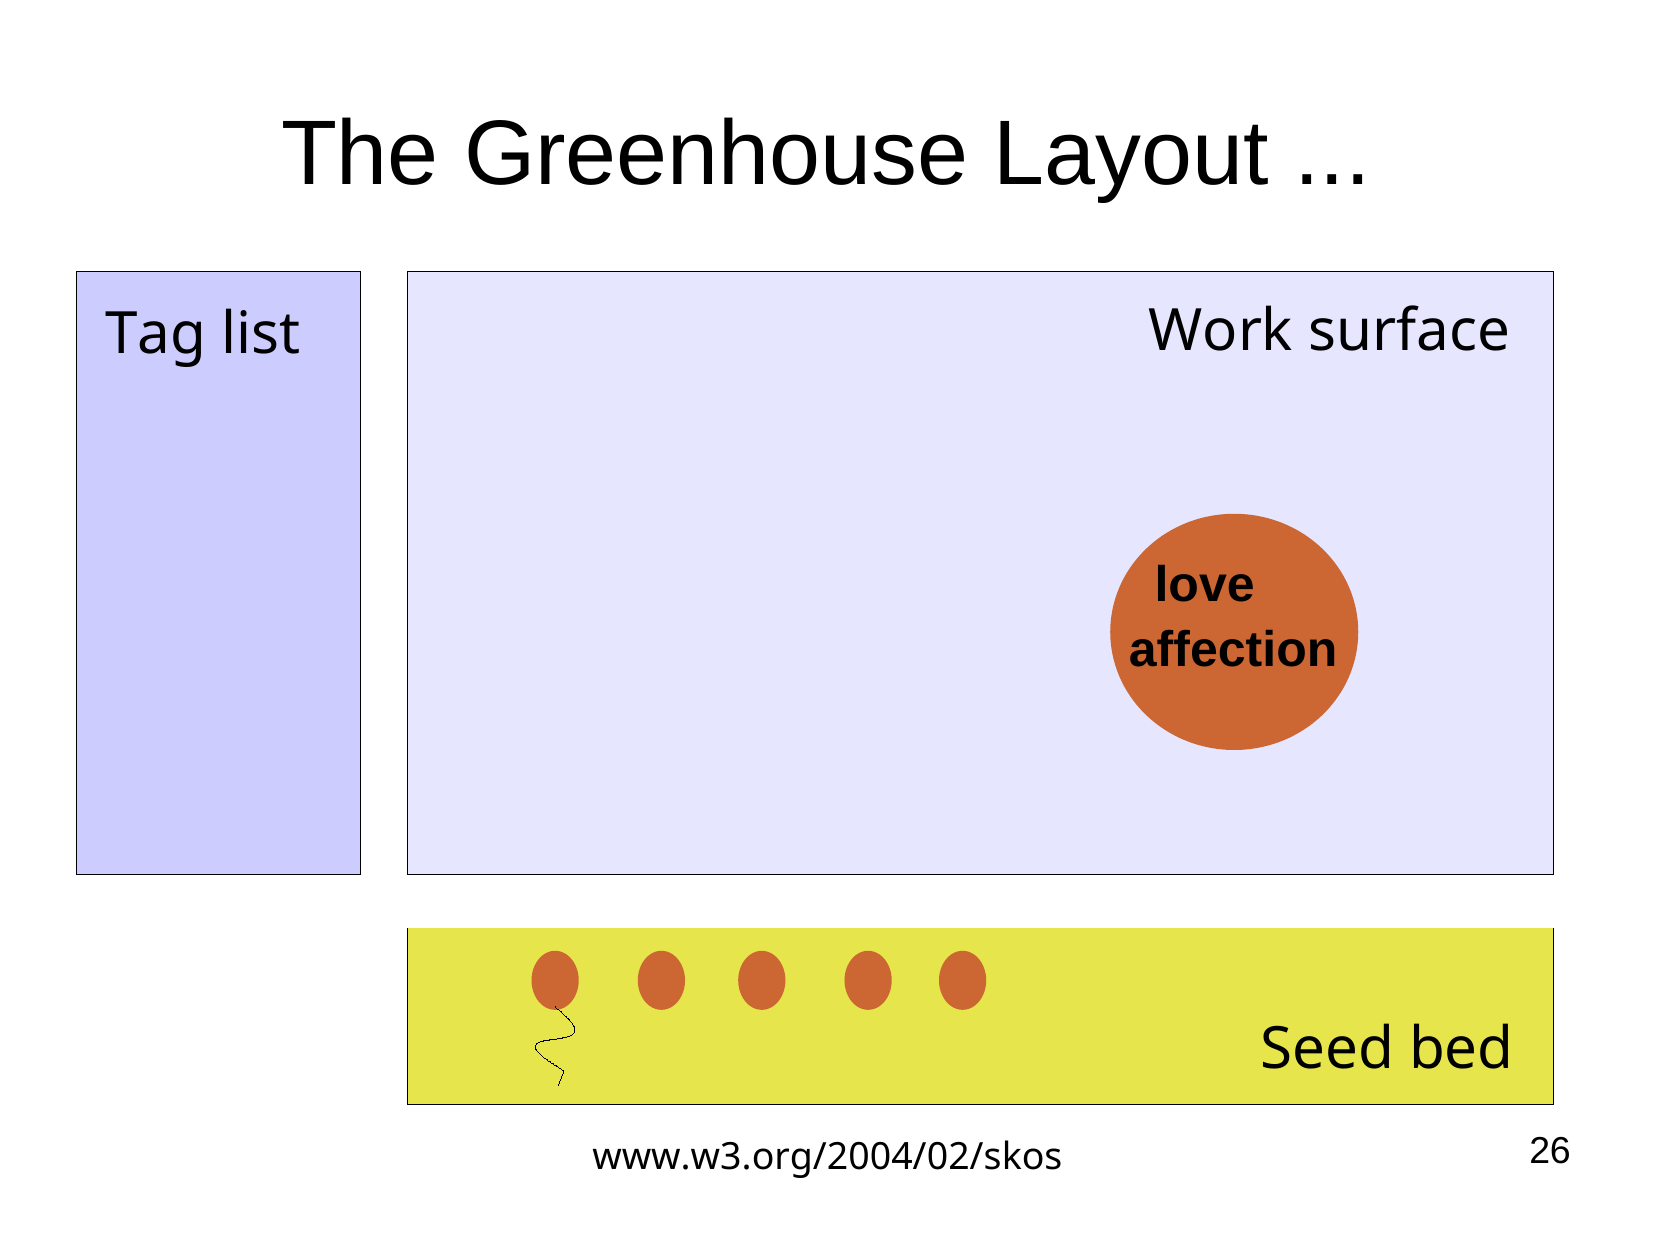

# The Greenhouse Layout ...
Work surface
Tag list
love
affection
Seed bed
www.w3.org/2004/02/skos
26